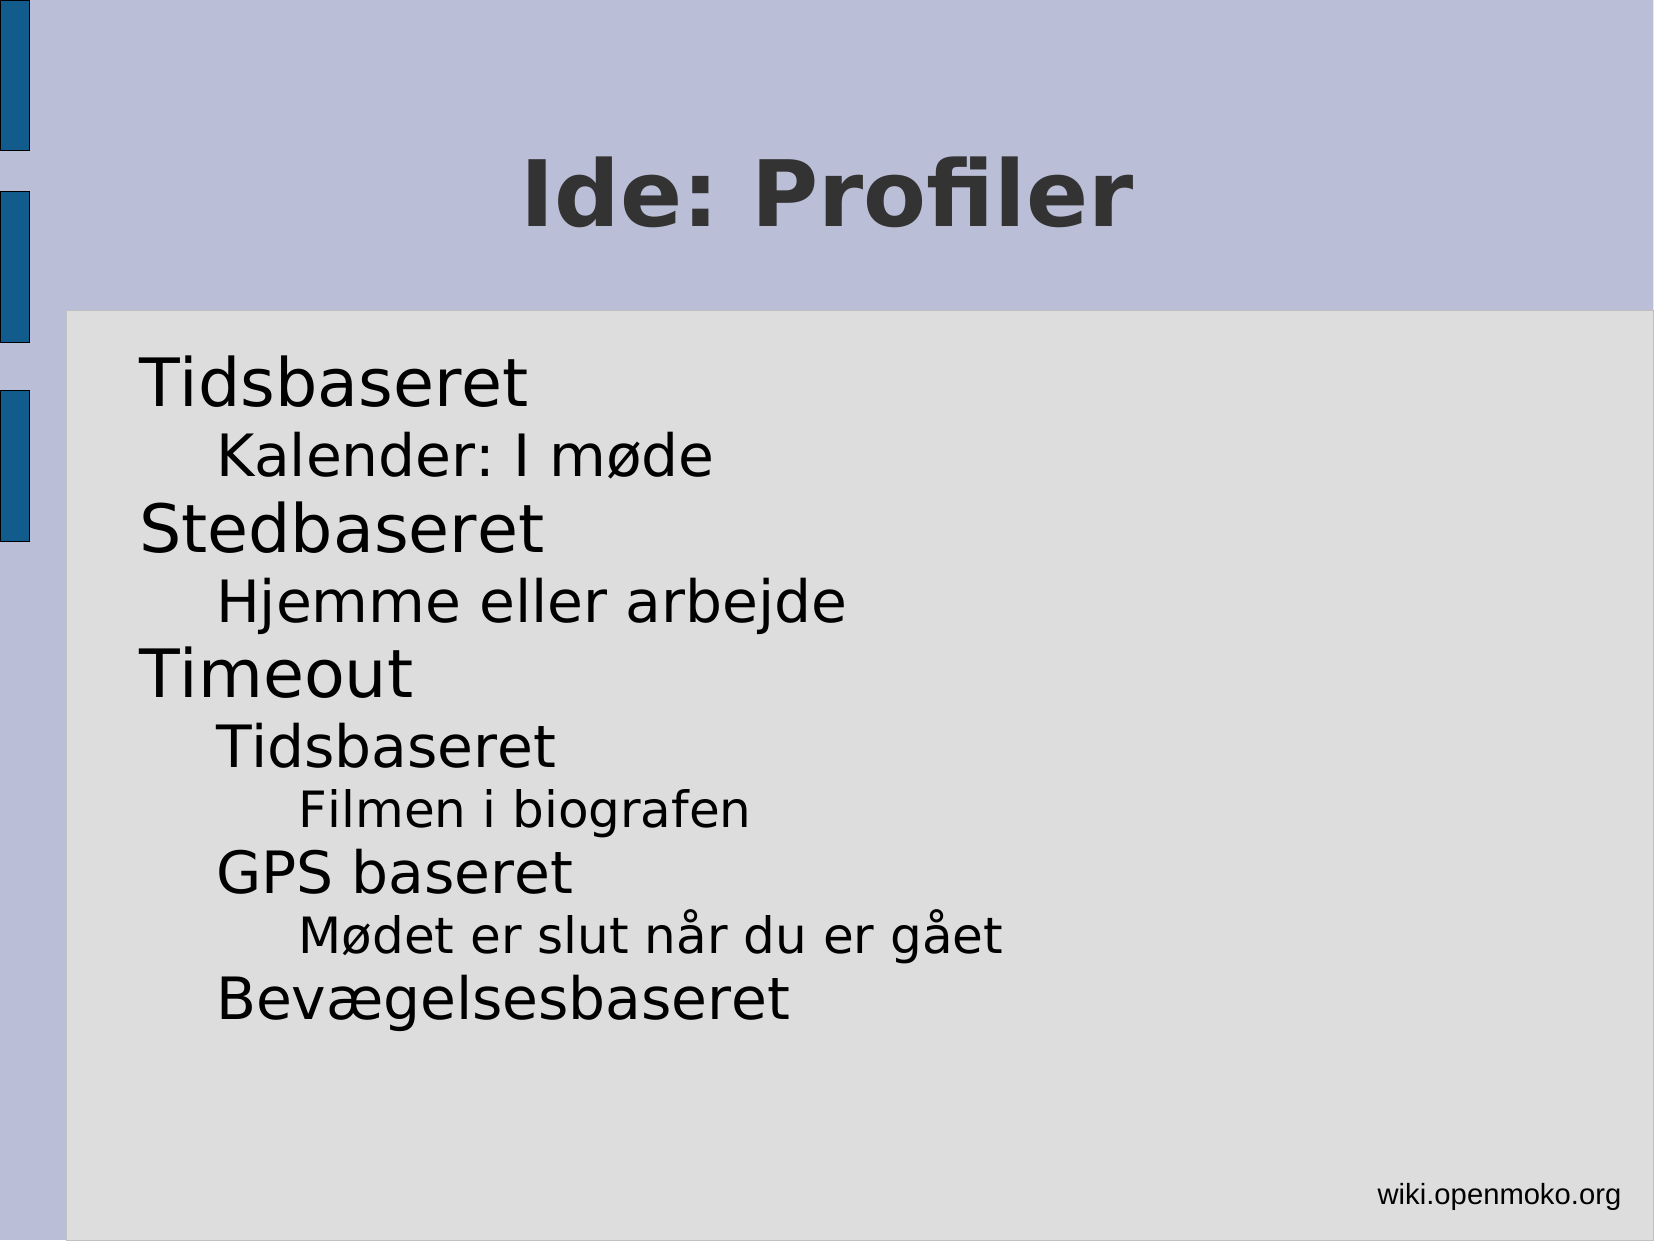

# Ide: Profiler
Tidsbaseret
Kalender: I møde
Stedbaseret
Hjemme eller arbejde
Timeout
Tidsbaseret
Filmen i biografen
GPS baseret
Mødet er slut når du er gået
Bevægelsesbaseret